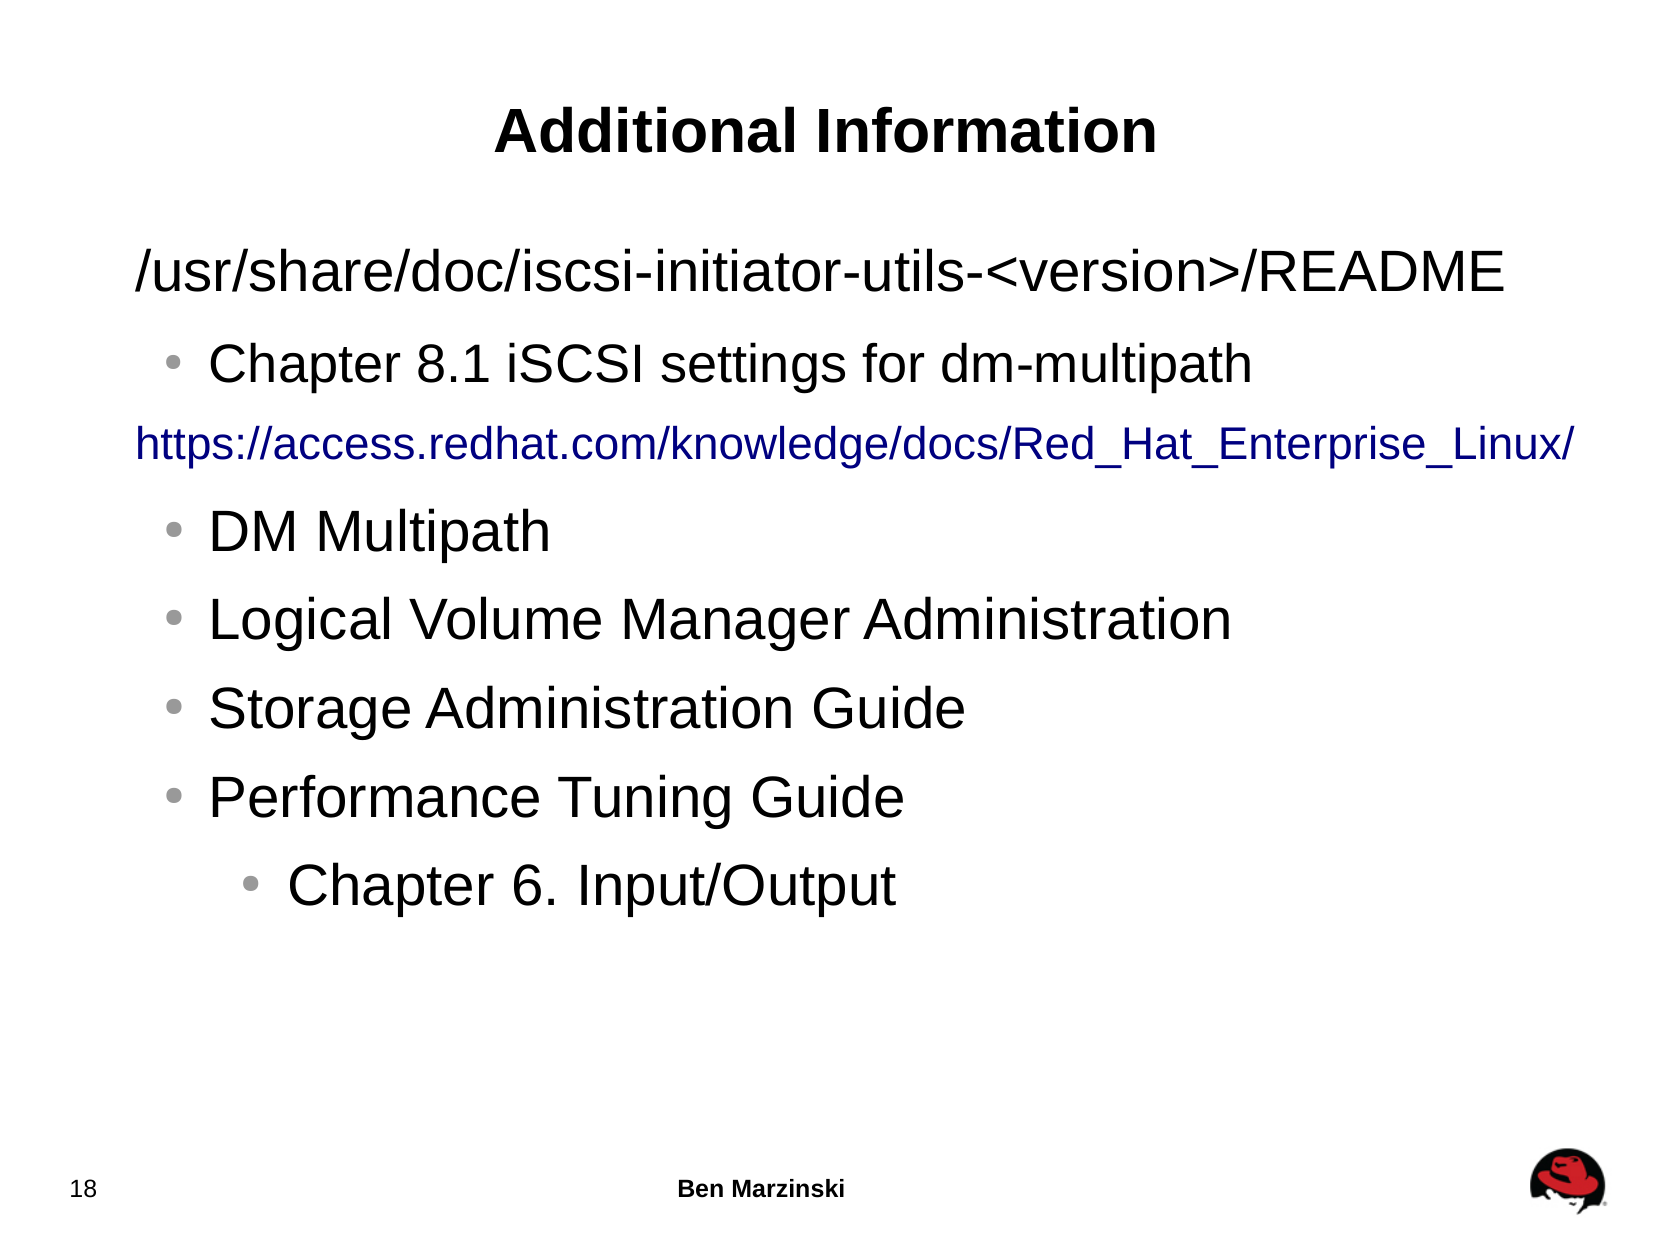

# Additional Information
/usr/share/doc/iscsi-initiator-utils-<version>/README
Chapter 8.1 iSCSI settings for dm-multipath
https://access.redhat.com/knowledge/docs/Red_Hat_Enterprise_Linux/
DM Multipath
Logical Volume Manager Administration
Storage Administration Guide
Performance Tuning Guide
Chapter 6. Input/Output